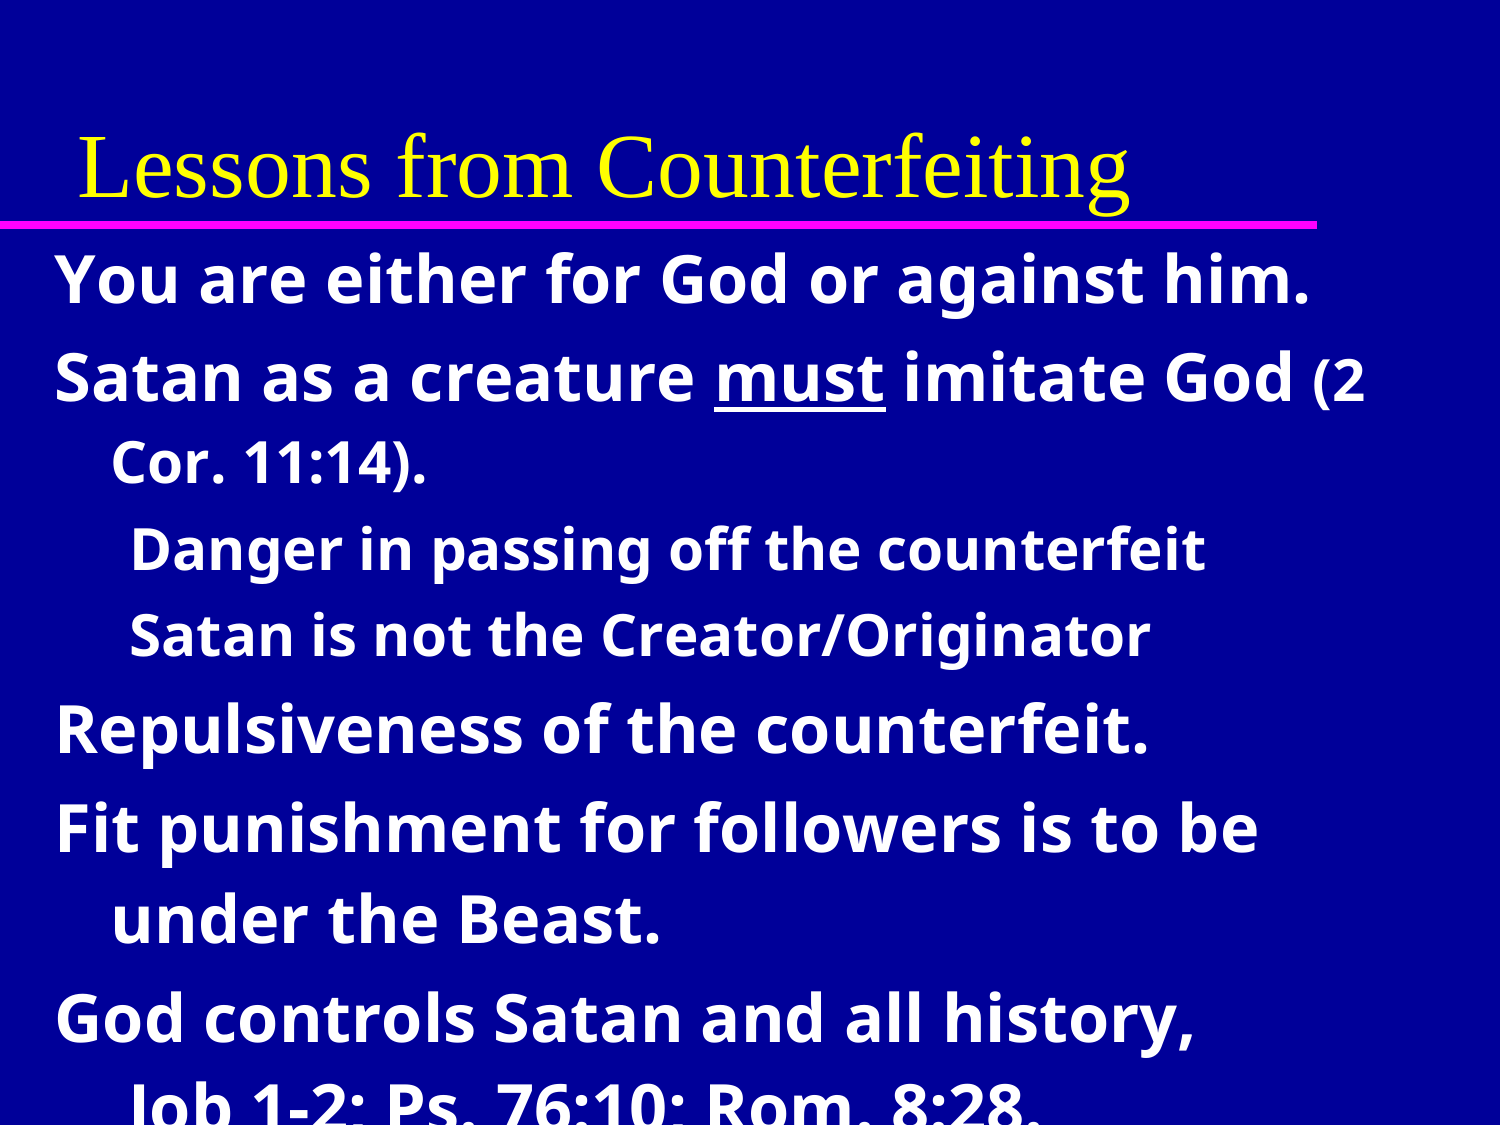

# Lessons from Counterfeiting
You are either for God or against him.
Satan as a creature must imitate God (2 Cor. 11:14).
Danger in passing off the counterfeit
Satan is not the Creator/Originator
Repulsiveness of the counterfeit.
Fit punishment for followers is to be under the Beast.
God controls Satan and all history,
 Job 1-2; Ps. 76:10; Rom. 8:28.